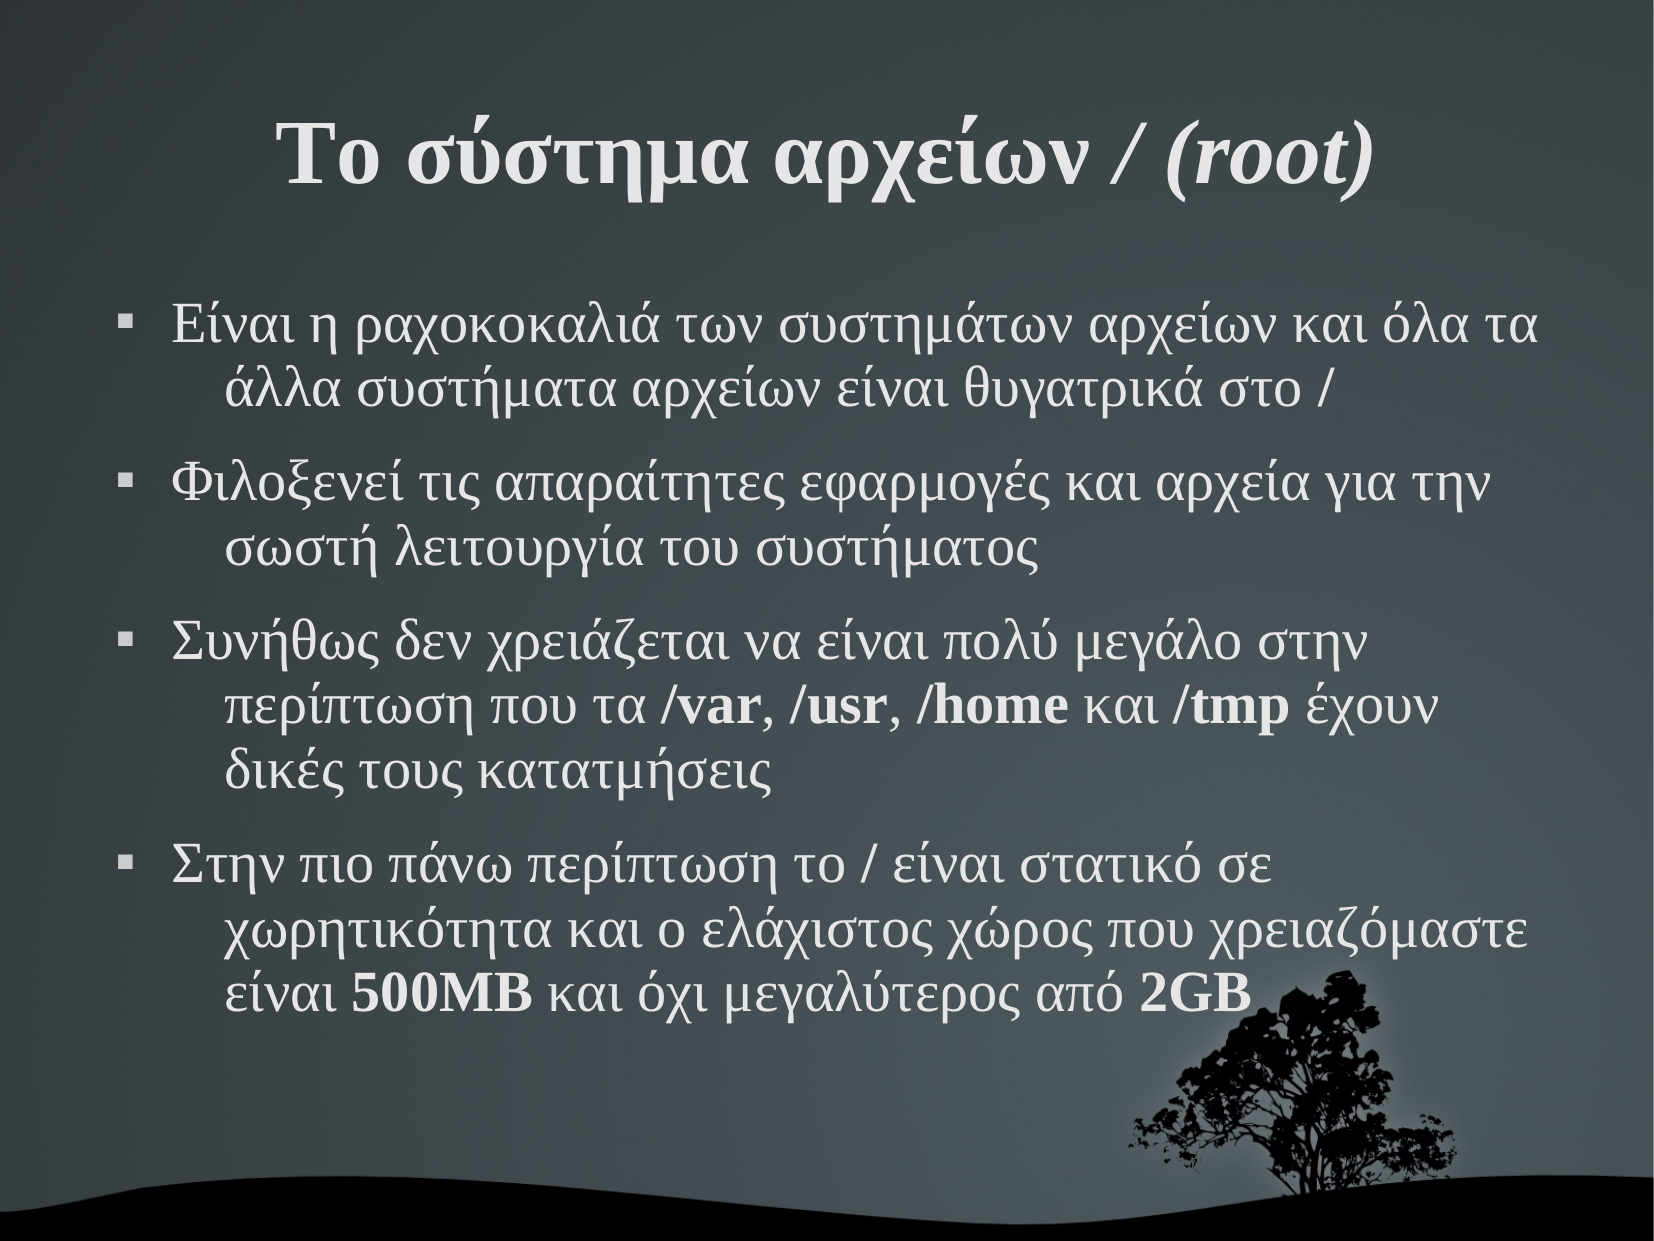

# Το σύστημα αρχείων / (root)
Είναι η ραχοκοκαλιά των συστημάτων αρχείων και όλα τα άλλα συστήματα αρχείων είναι θυγατρικά στο /
Φιλοξενεί τις απαραίτητες εφαρμογές και αρχεία για την σωστή λειτουργία του συστήματος
Συνήθως δεν χρειάζεται να είναι πολύ μεγάλο στην περίπτωση που τα /var, /usr, /home και /tmp έχουν δικές τους κατατμήσεις
Στην πιο πάνω περίπτωση το / είναι στατικό σε χωρητικότητα και ο ελάχιστος χώρος που χρειαζόμαστε είναι 500ΜΒ και όχι μεγαλύτερος από 2GB